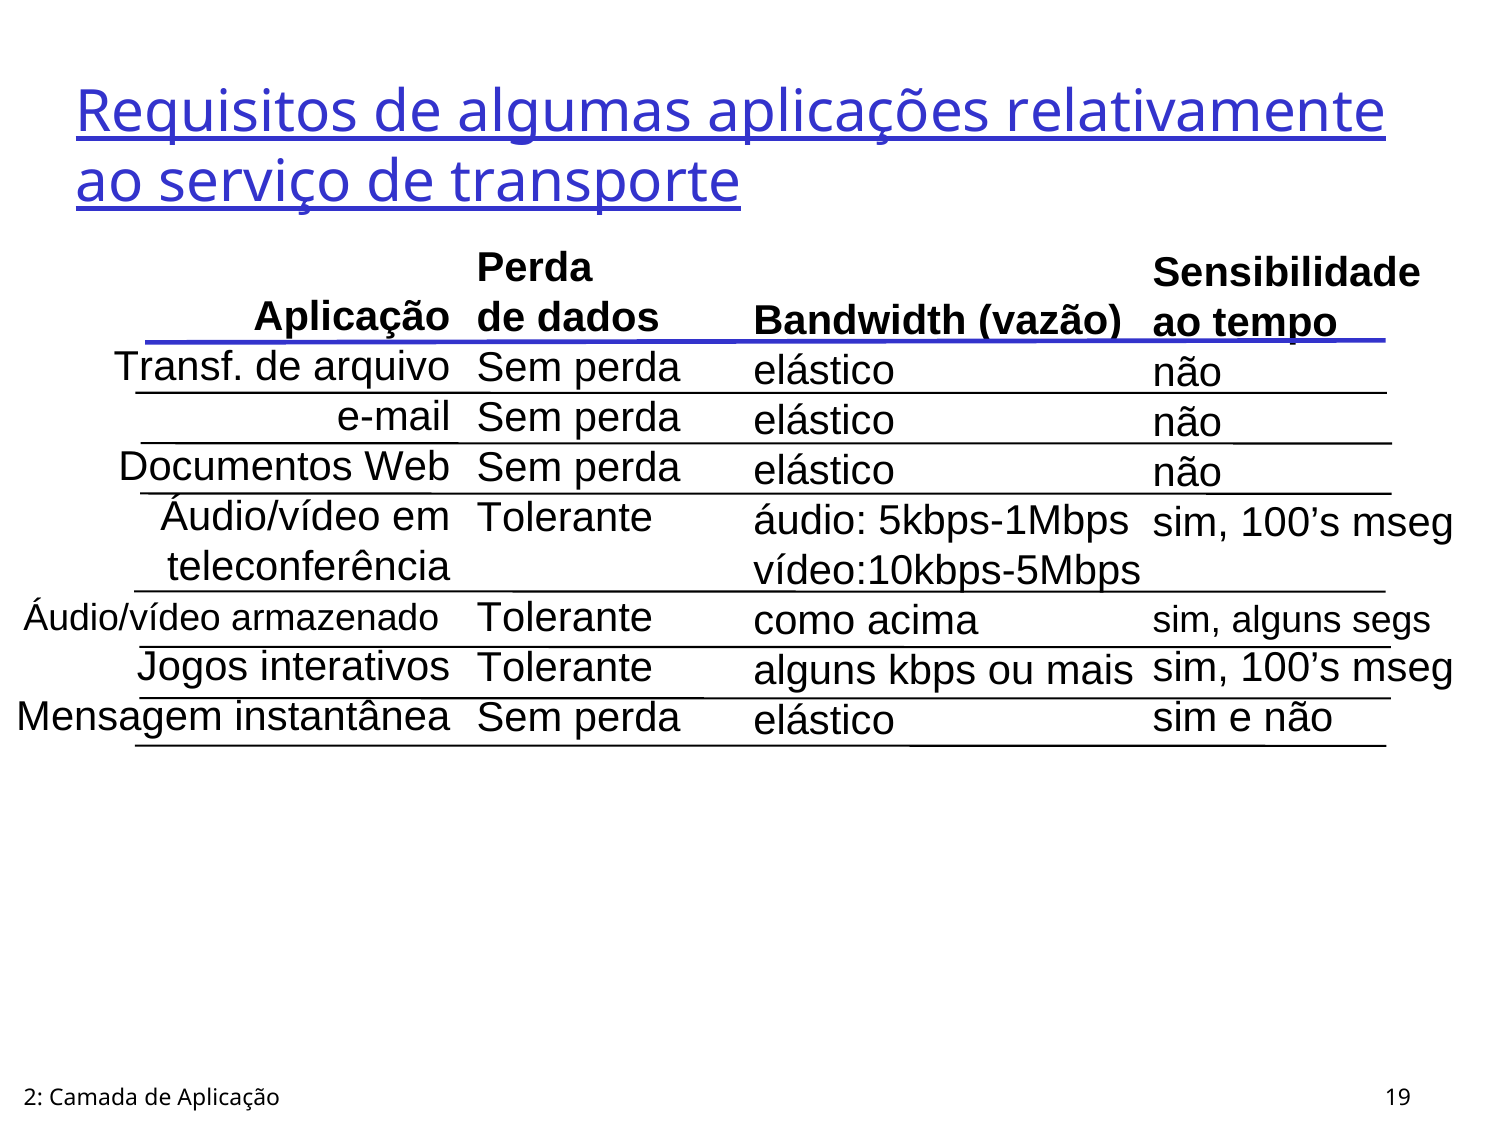

# Requisitos de algumas aplicações relativamente ao serviço de transporte
Perda
de dados
Sem perda
Sem perda
Sem perda
Tolerante
Tolerante
Tolerante
Sem perda
Sensibilidade
ao tempo
não
não
não
sim, 100’s mseg
sim, alguns segs
sim, 100’s mseg
sim e não
Aplicação
Transf. de arquivo
e-mail
Documentos Web
Áudio/vídeo em teleconferência
Áudio/vídeo armazenado
Jogos interativos
Mensagem instantânea
Bandwidth (vazão)
elástico
elástico
elástico
áudio: 5kbps-1Mbps
vídeo:10kbps-5Mbps
como acima
alguns kbps ou mais
elástico
19